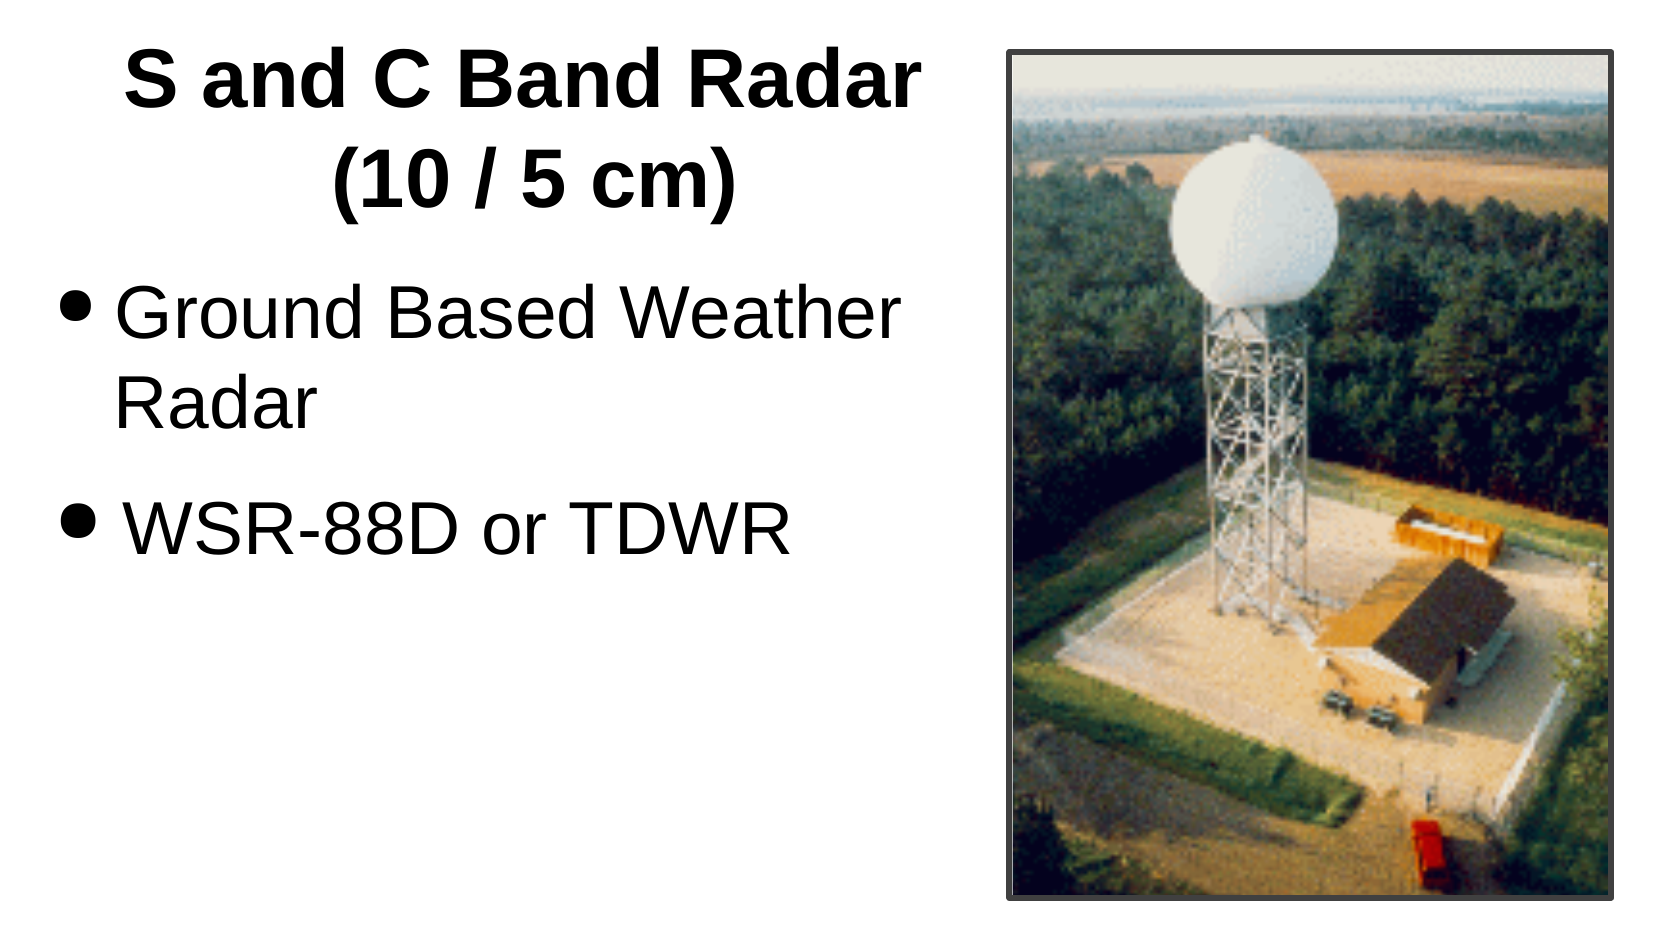

# S and C Band Radar (10 / 5 cm)
 Ground Based Weather Radar
 WSR-88D or TDWR